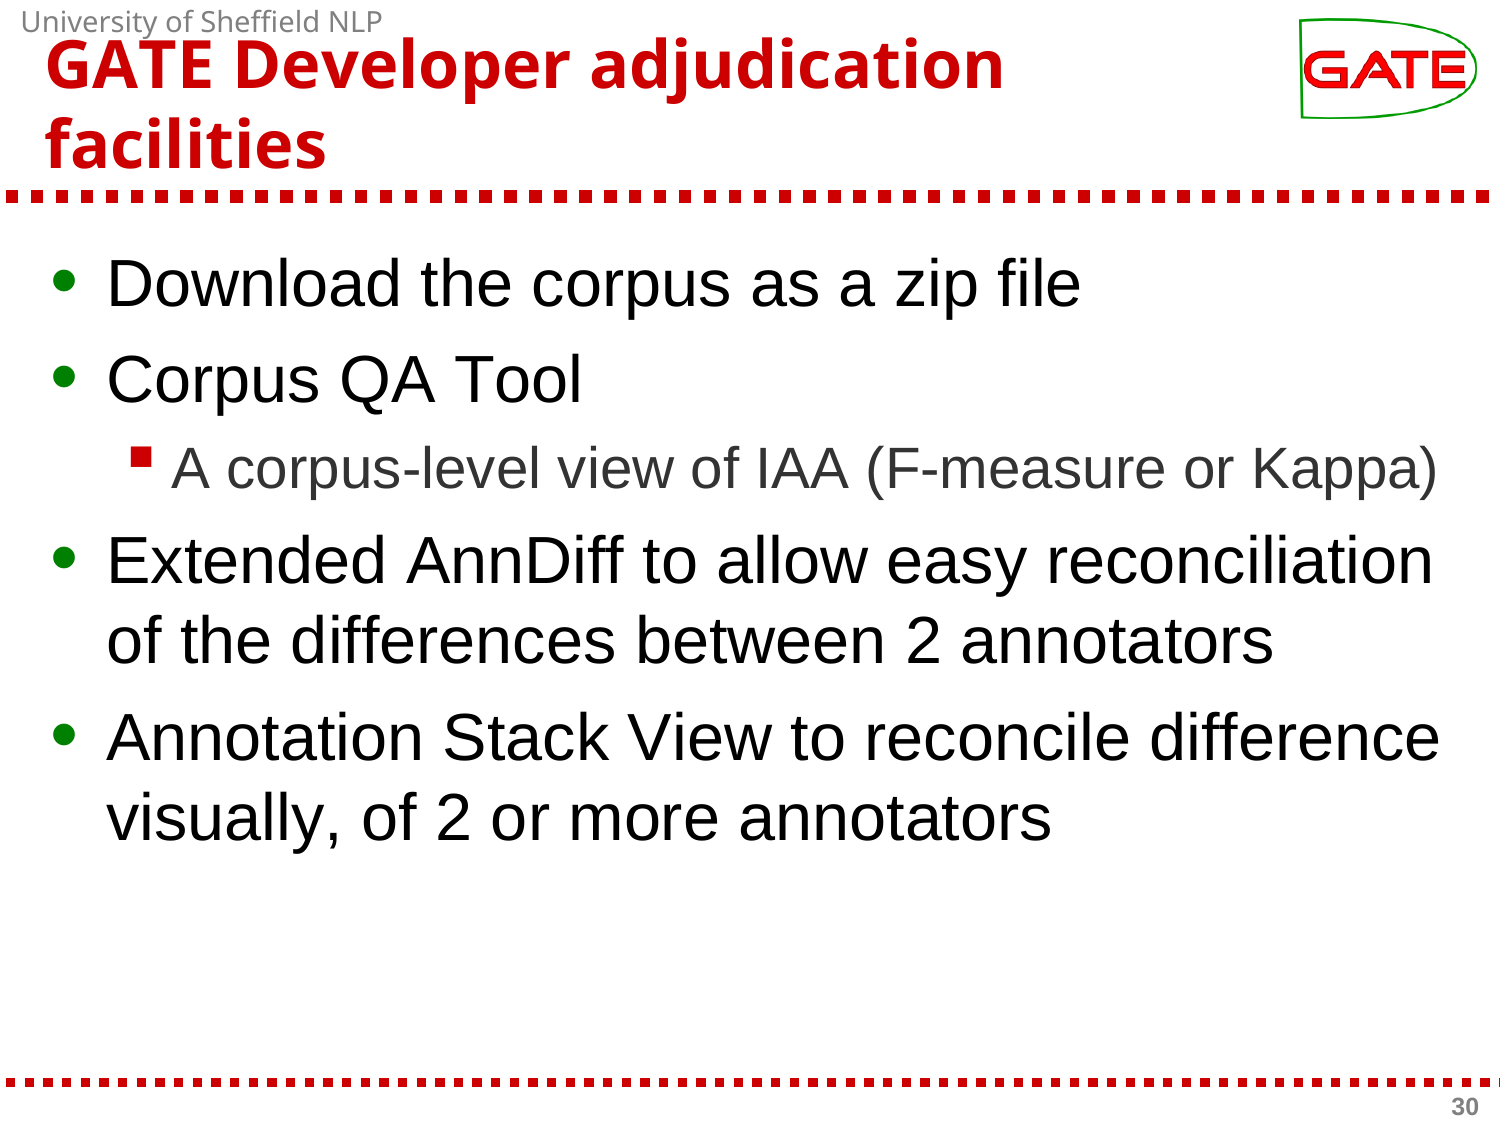

# GATE Developer adjudication facilities
Download the corpus as a zip file
Corpus QA Tool
A corpus-level view of IAA (F-measure or Kappa)
Extended AnnDiff to allow easy reconciliation of the differences between 2 annotators
Annotation Stack View to reconcile difference visually, of 2 or more annotators